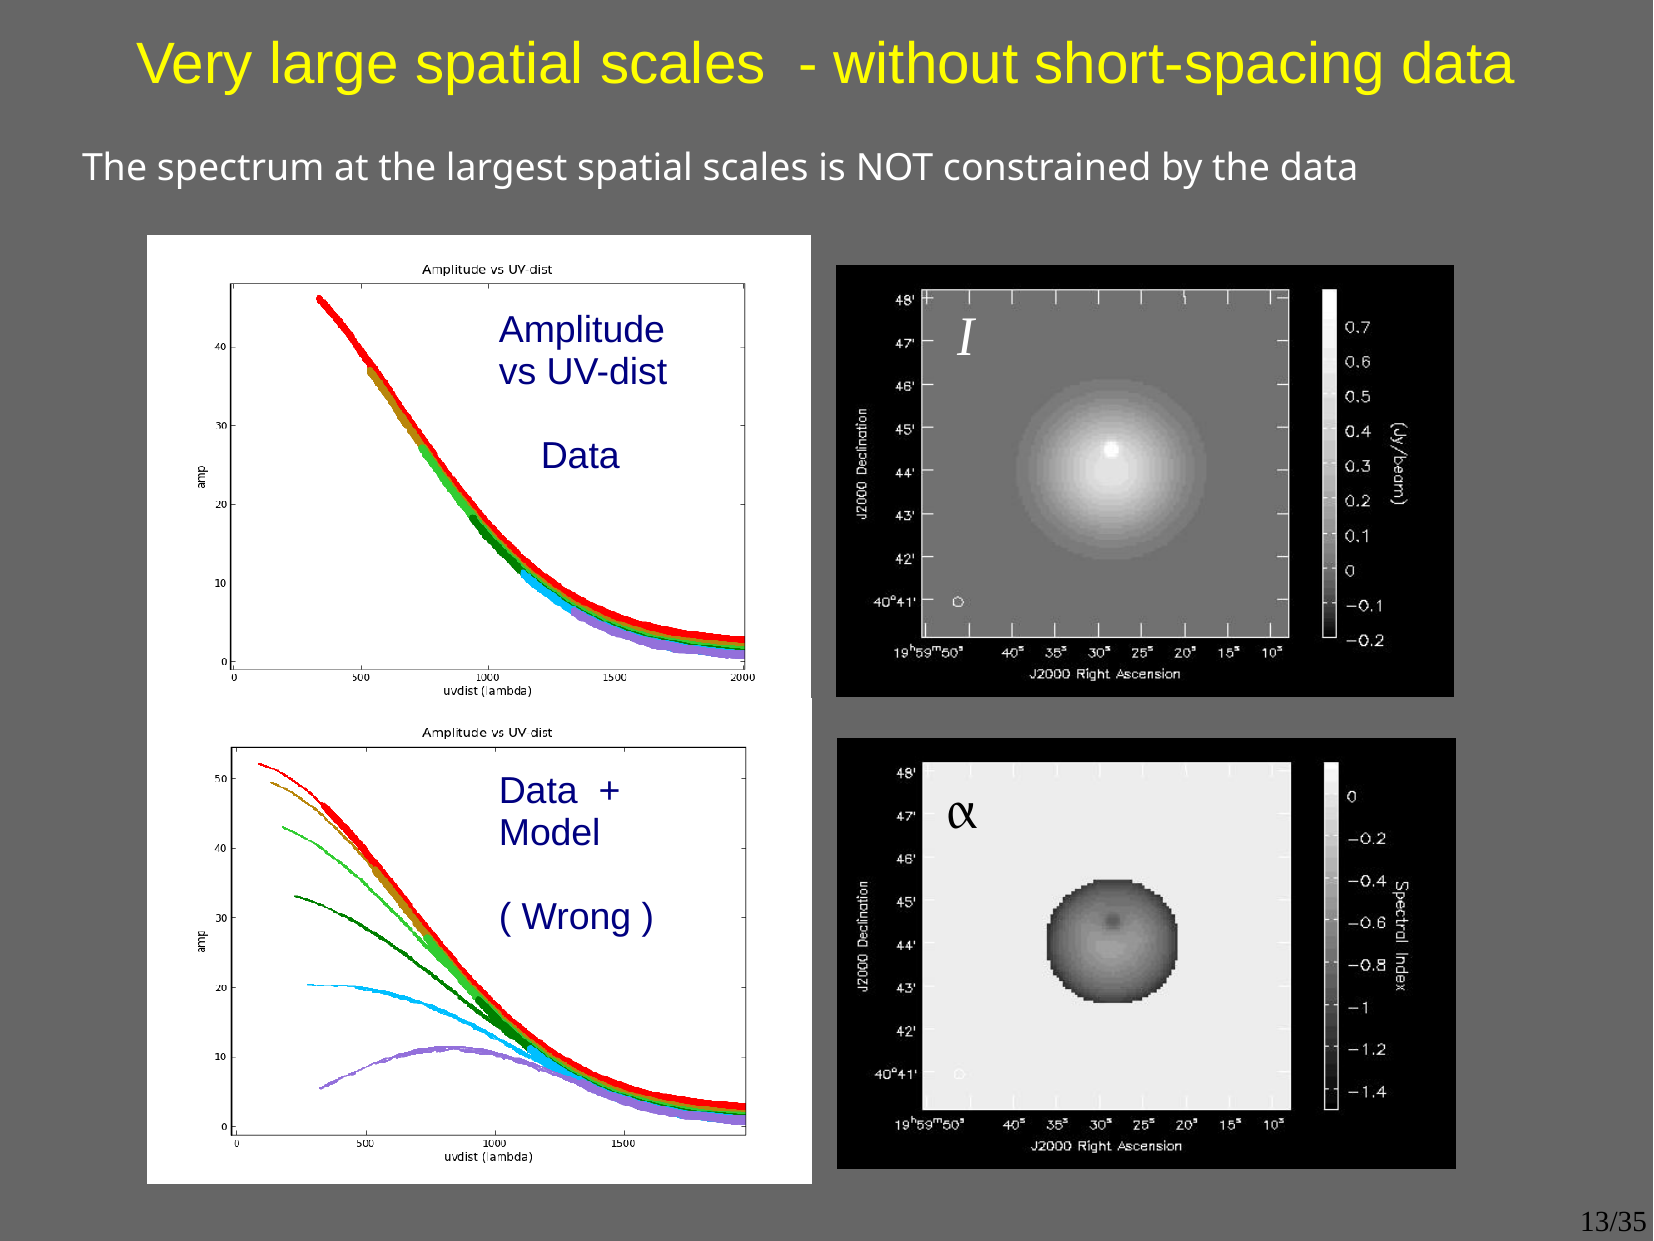

# Very large spatial scales - without short-spacing data
The spectrum at the largest spatial scales is NOT constrained by the data
Amplitude vs UV-dist
 Data
Data +
Model
( Wrong )
13